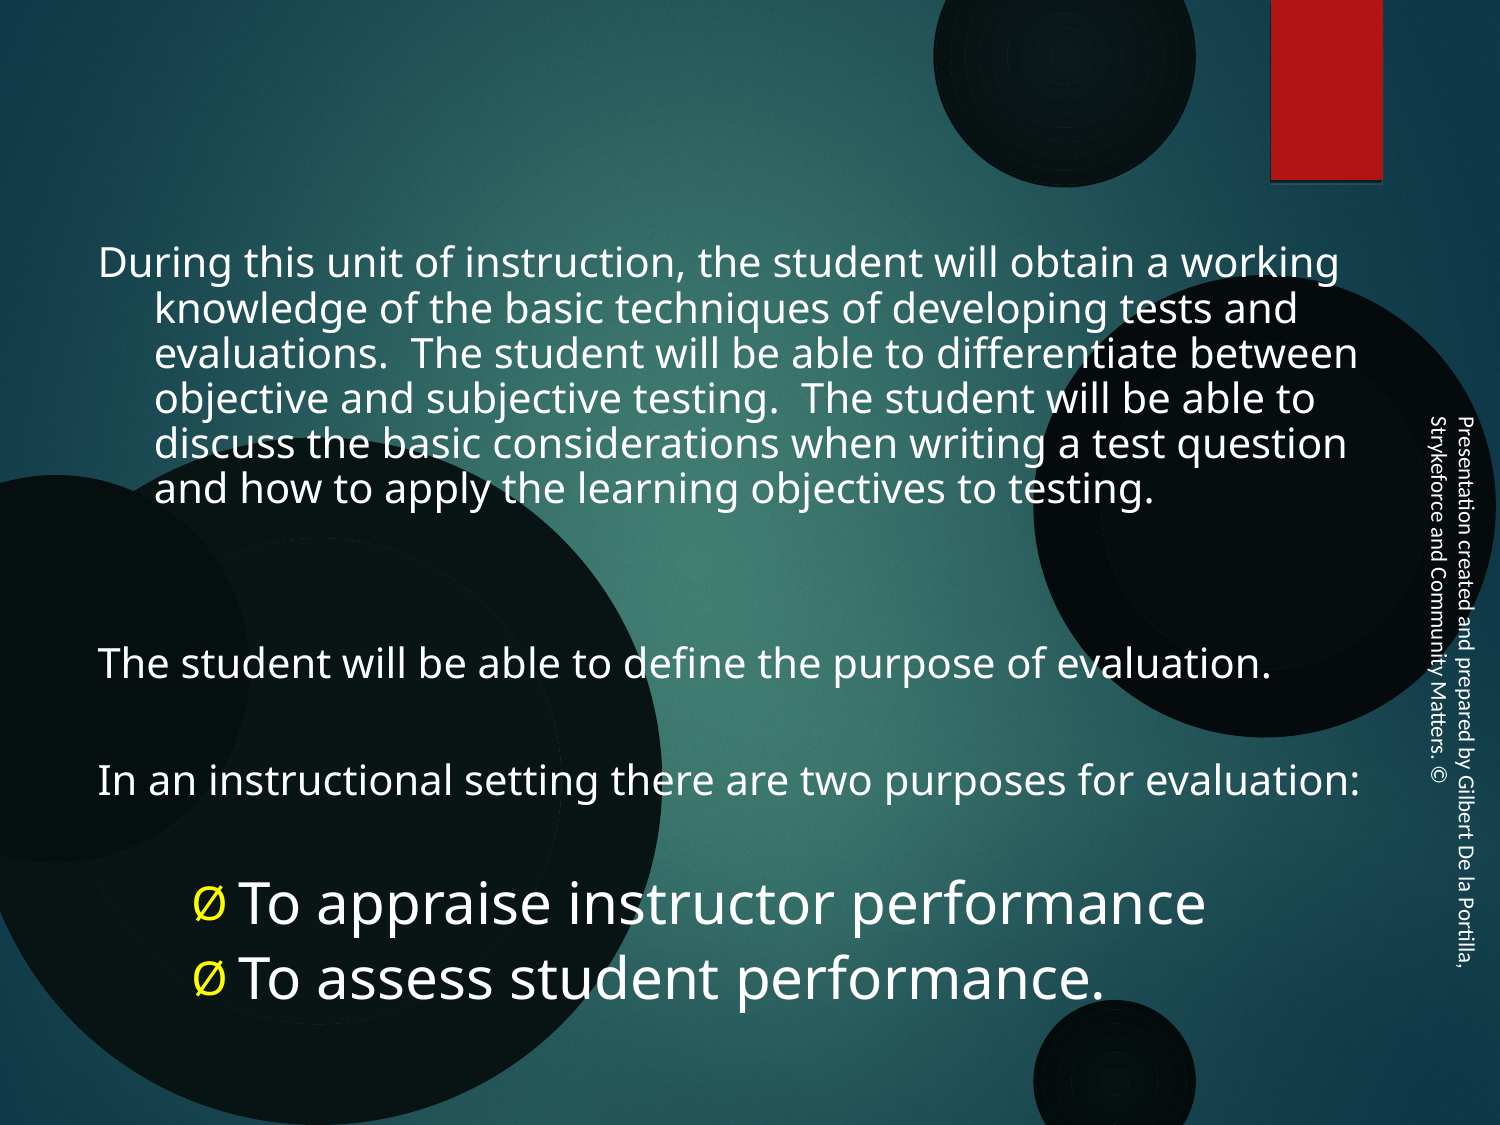

# During this unit of instruction, the student will obtain a working knowledge of the basic techniques of developing tests and evaluations. The student will be able to differentiate between objective and subjective testing. The student will be able to discuss the basic considerations when writing a test question and how to apply the learning objectives to testing.
The student will be able to define the purpose of evaluation.
In an instructional setting there are two purposes for evaluation:
To appraise instructor performance
To assess student performance.
Presentation created and prepared by Gilbert De la Portilla, Strykeforce and Community Matters. ©